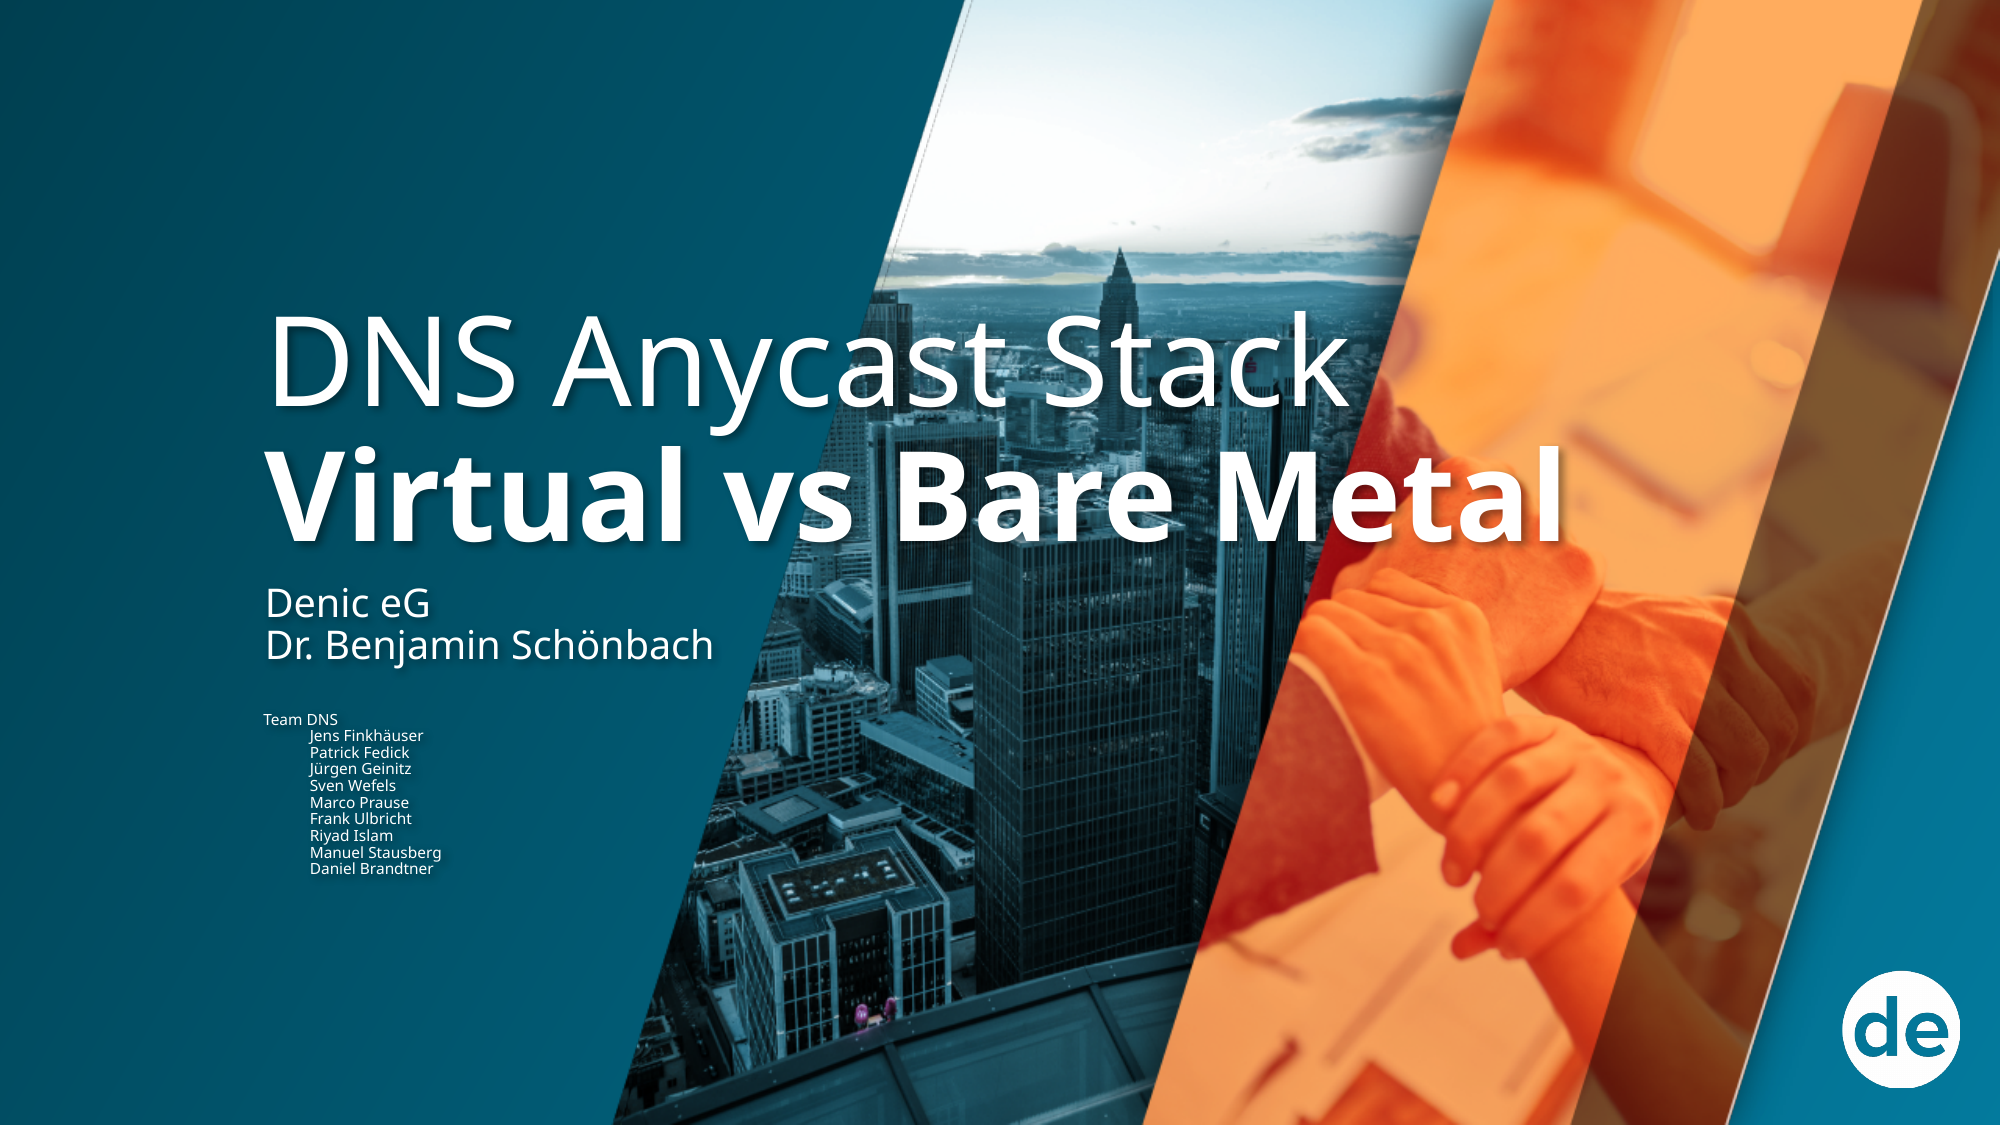

# DNS Anycast Stack Virtual vs Bare Metal
Denic eG
Dr. Benjamin Schönbach
Team DNS
	Jens Finkhäuser
	Patrick Fedick
	Jürgen Geinitz
	Sven Wefels
	Marco Prause
	Frank Ulbricht
	Riyad Islam
	Manuel Stausberg
	Daniel Brandtner